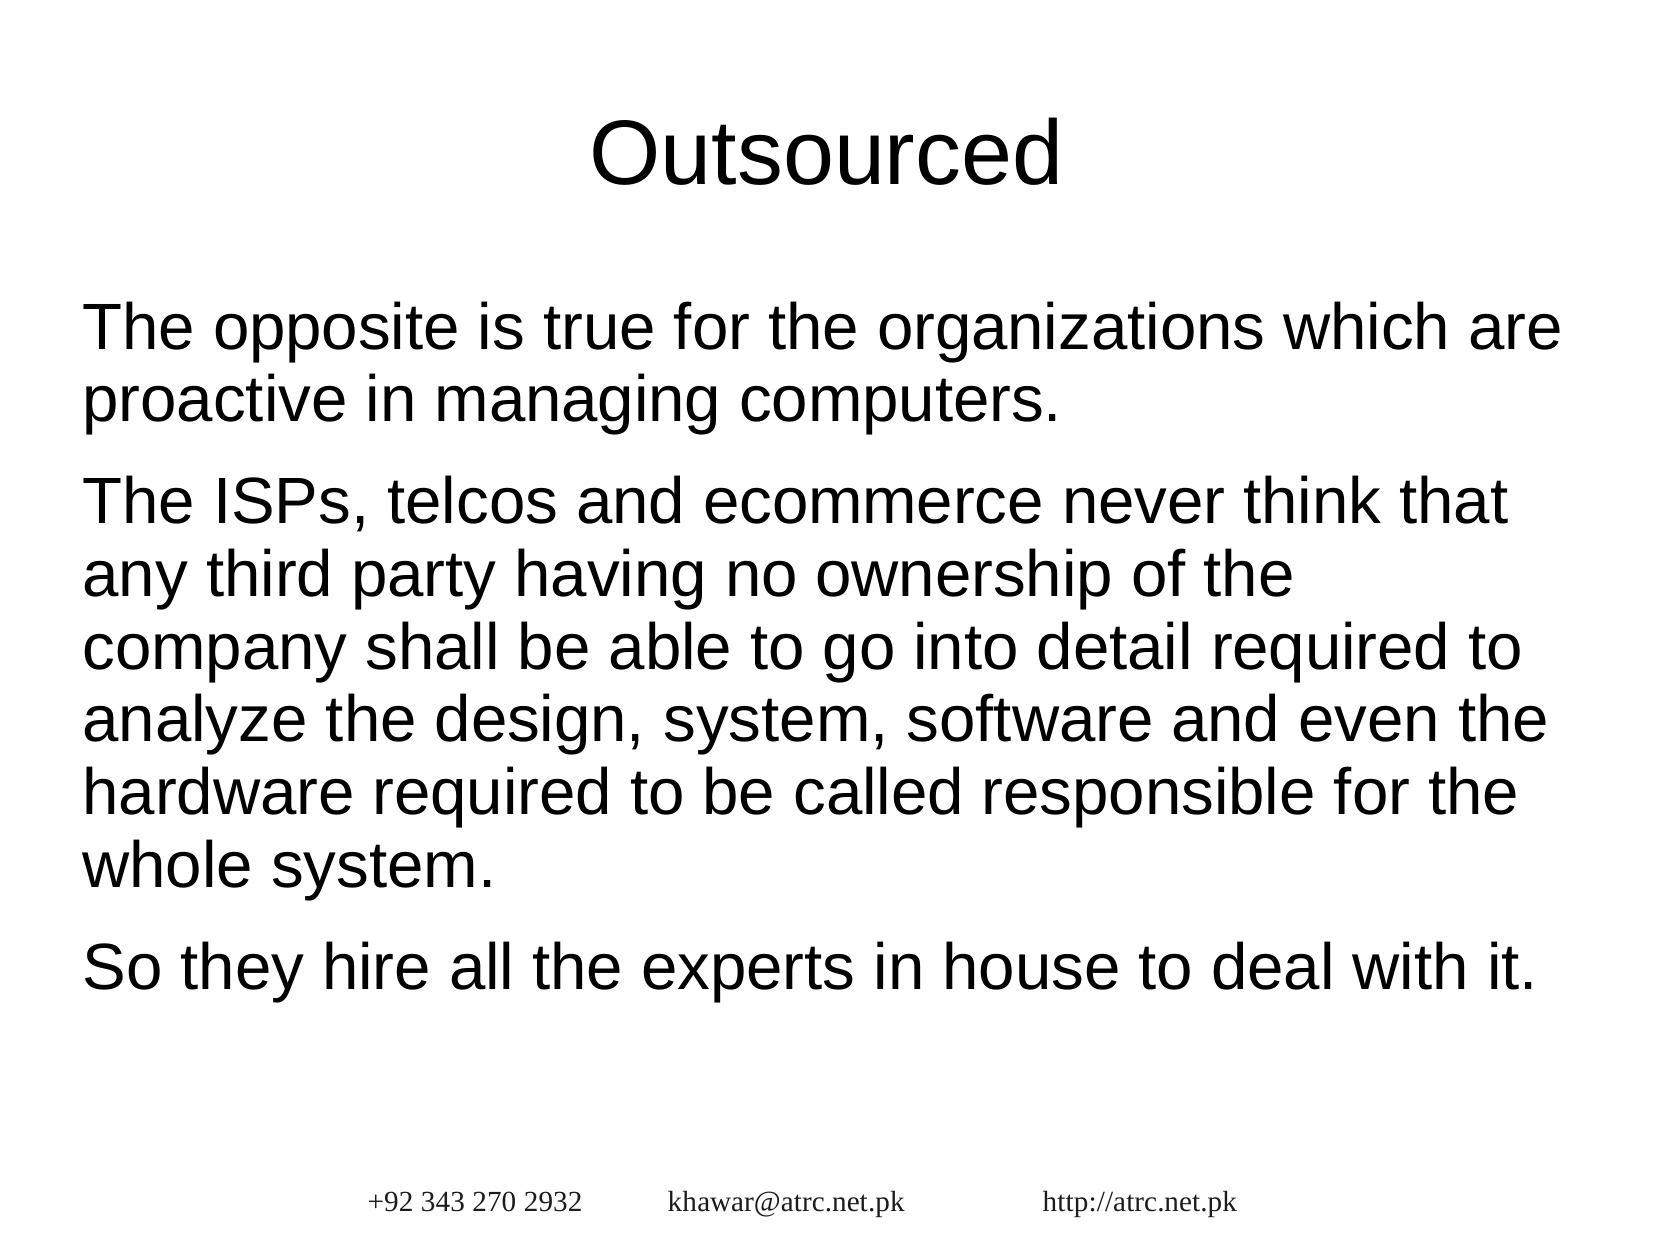

# Outsourced
The opposite is true for the organizations which are proactive in managing computers.
The ISPs, telcos and ecommerce never think that any third party having no ownership of the company shall be able to go into detail required to analyze the design, system, software and even the hardware required to be called responsible for the whole system.
So they hire all the experts in house to deal with it.